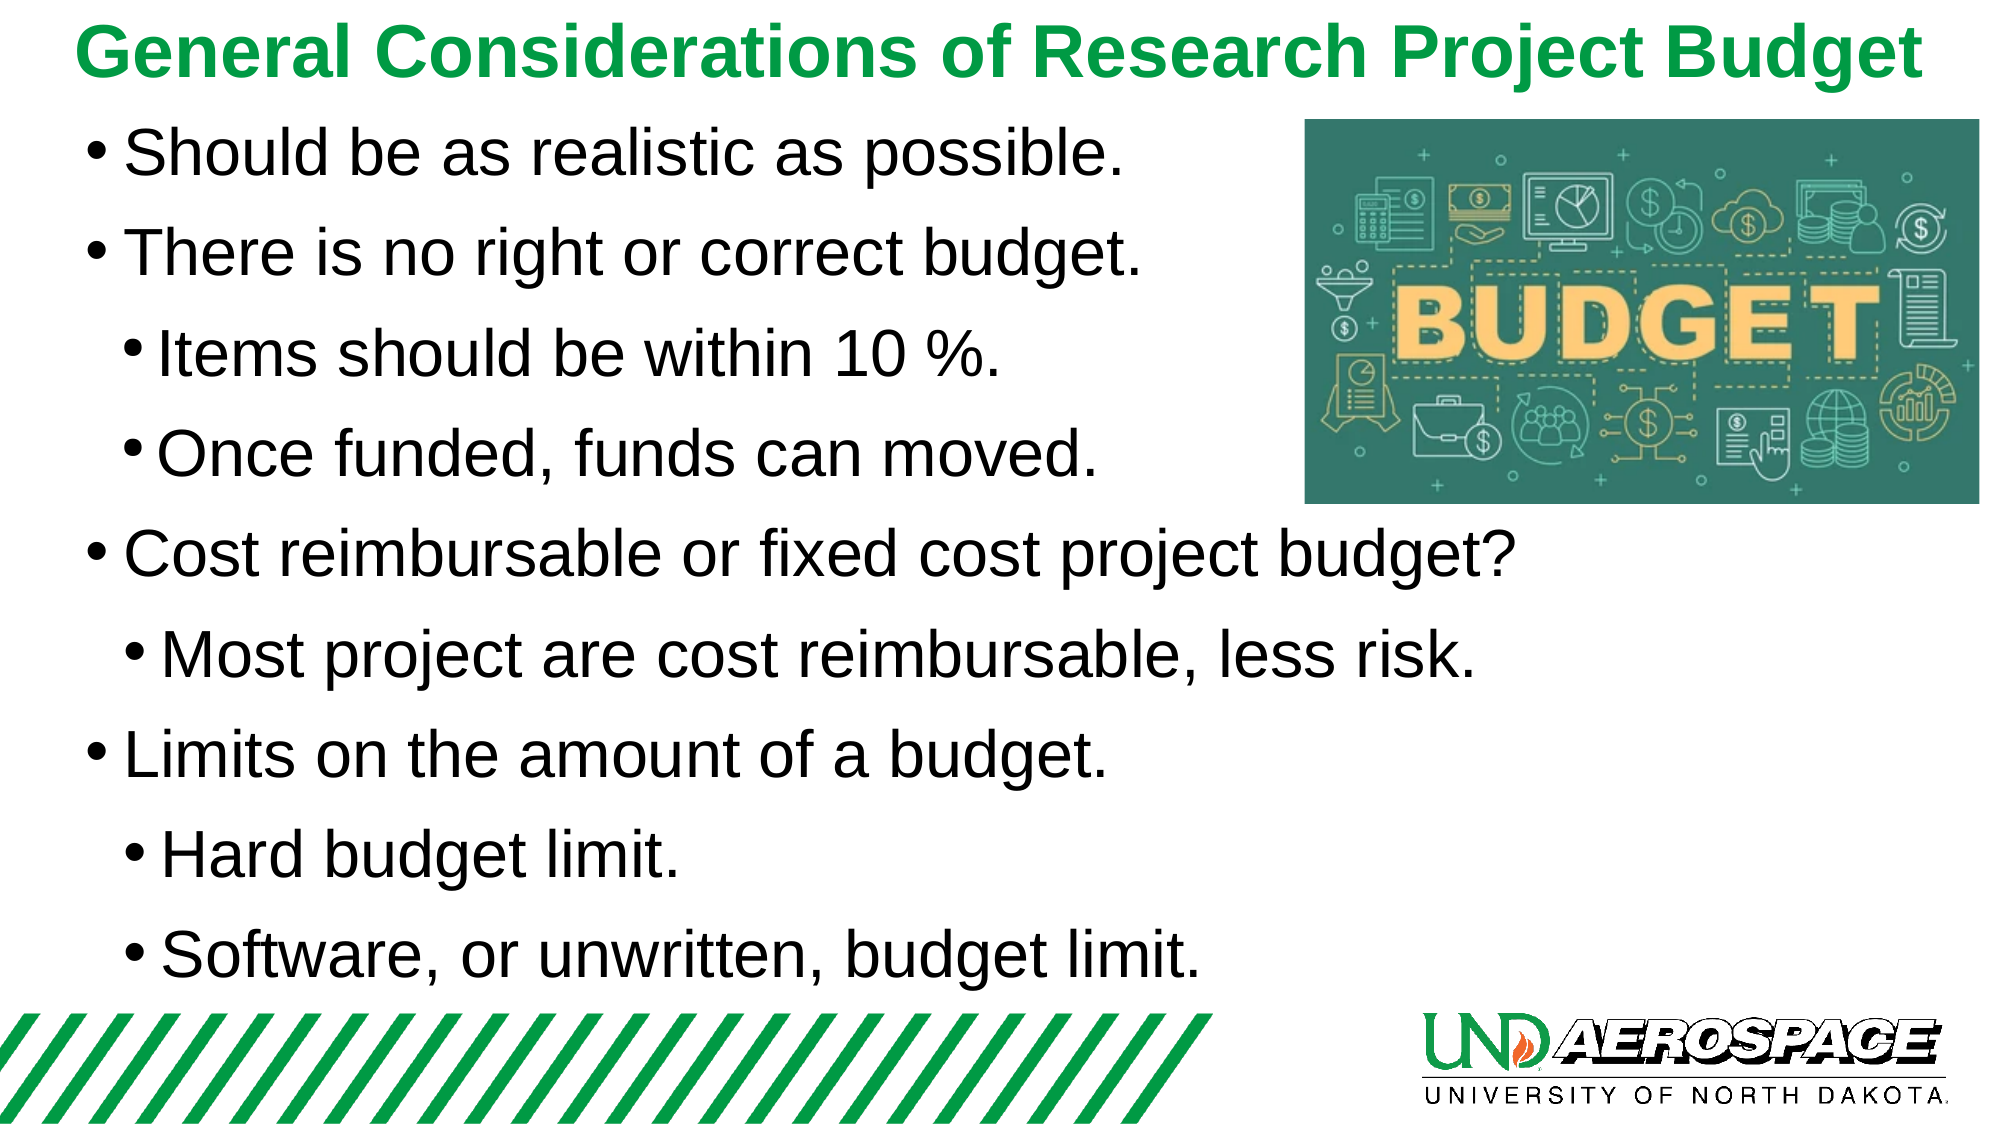

General Considerations of Research Project Budget
Should be as realistic as possible.
There is no right or correct budget.
Items should be within 10 %.
Once funded, funds can moved.
Cost reimbursable or fixed cost project budget?
Most project are cost reimbursable, less risk.
Limits on the amount of a budget.
Hard budget limit.
Software, or unwritten, budget limit.